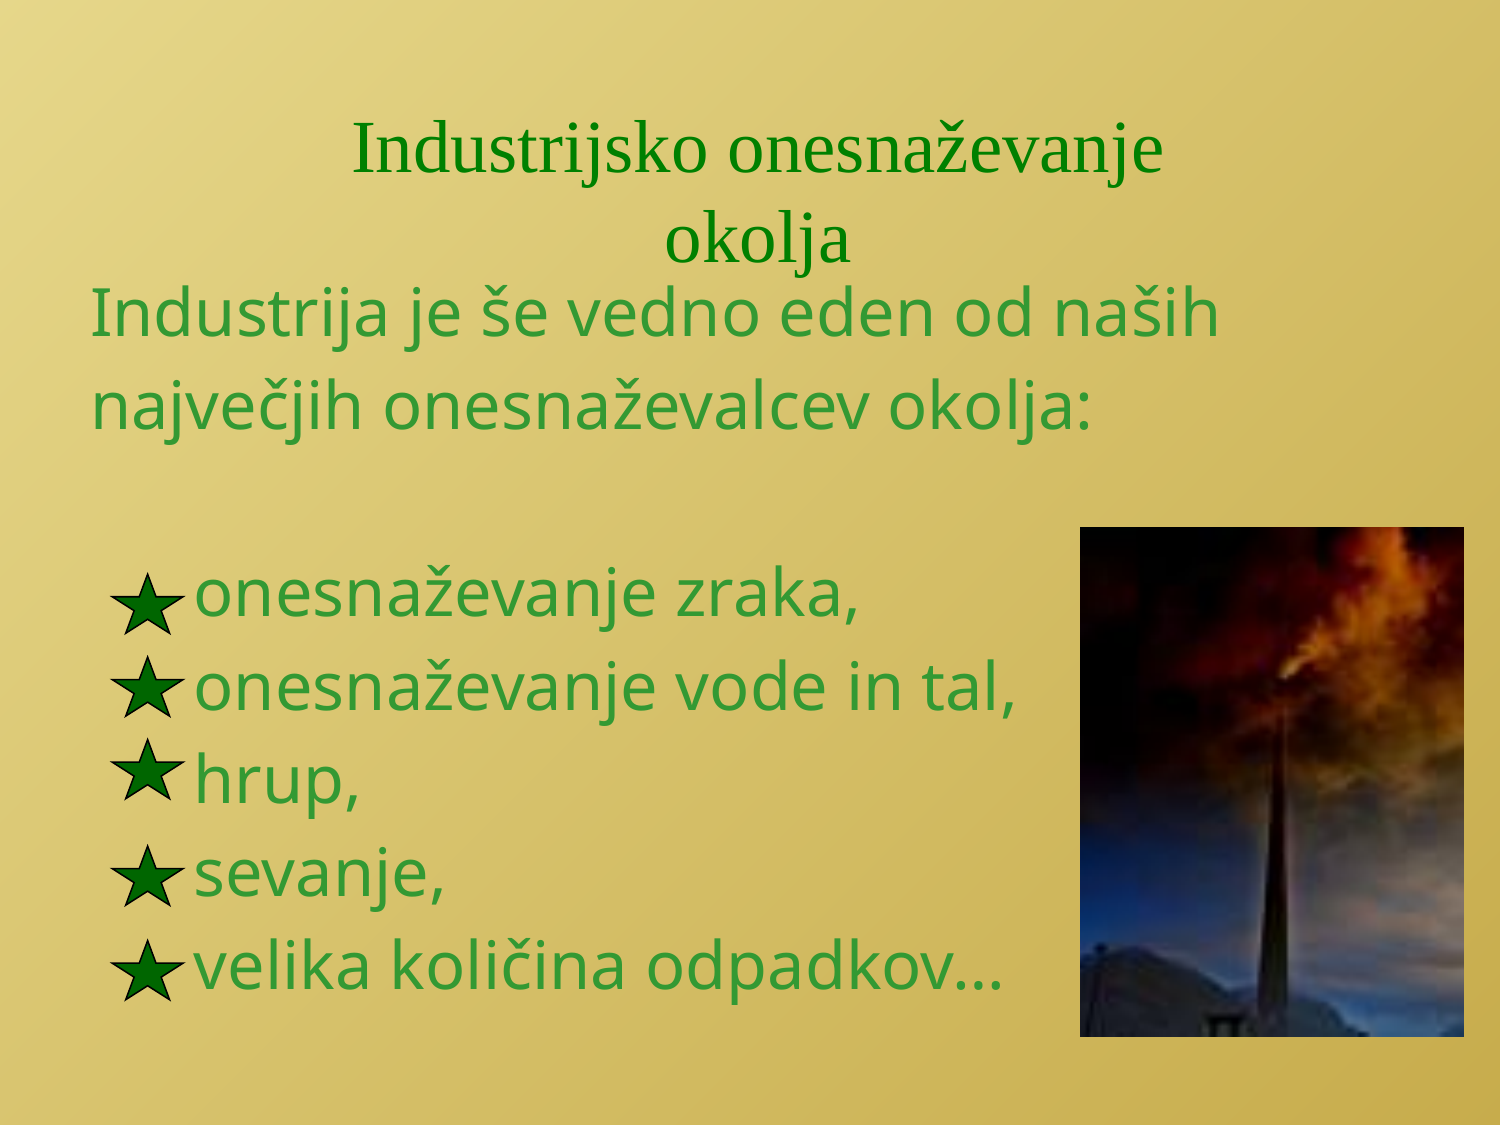

Industrijsko onesnaževanje
okolja
# Industrija je še vedno eden od naših
največjih onesnaževalcev okolja:
 onesnaževanje zraka,
 onesnaževanje vode in tal,
 hrup,
 sevanje,
 velika količina odpadkov…